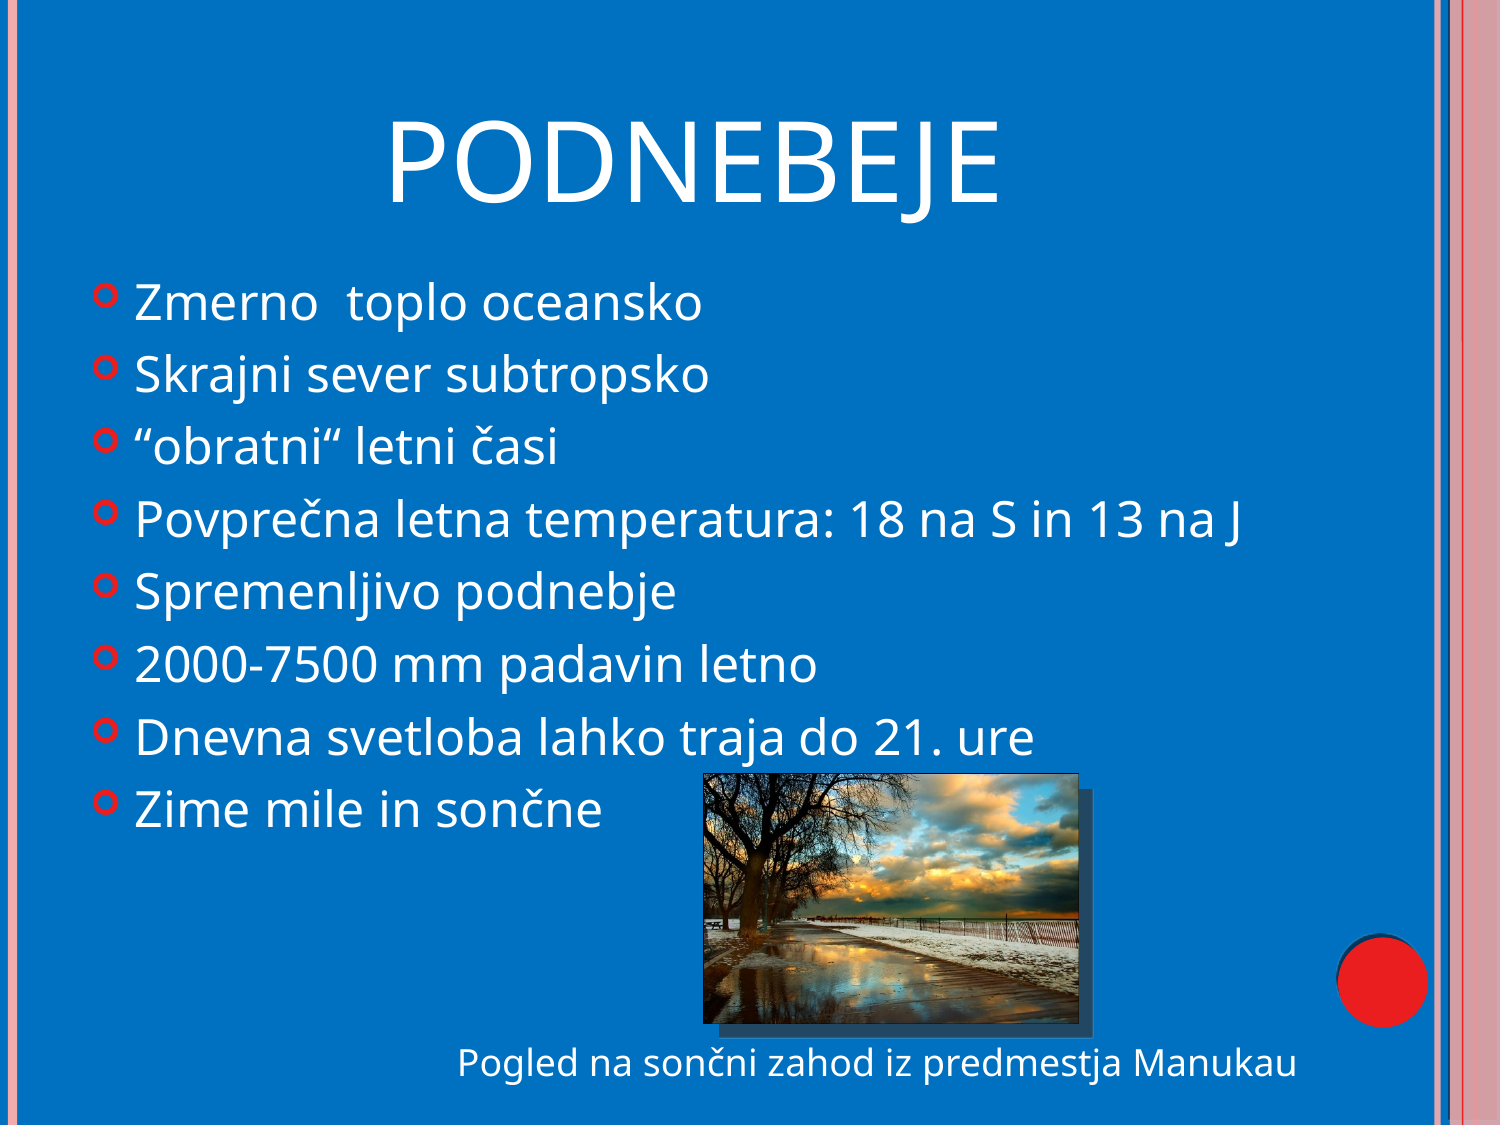

# podnebeje
Zmerno toplo oceansko
Skrajni sever subtropsko
“obratni“ letni časi
Povprečna letna temperatura: 18 na S in 13 na J
Spremenljivo podnebje
2000-7500 mm padavin letno
Dnevna svetloba lahko traja do 21. ure
Zime mile in sončne
Pogled na sončni zahod iz predmestja Manukau